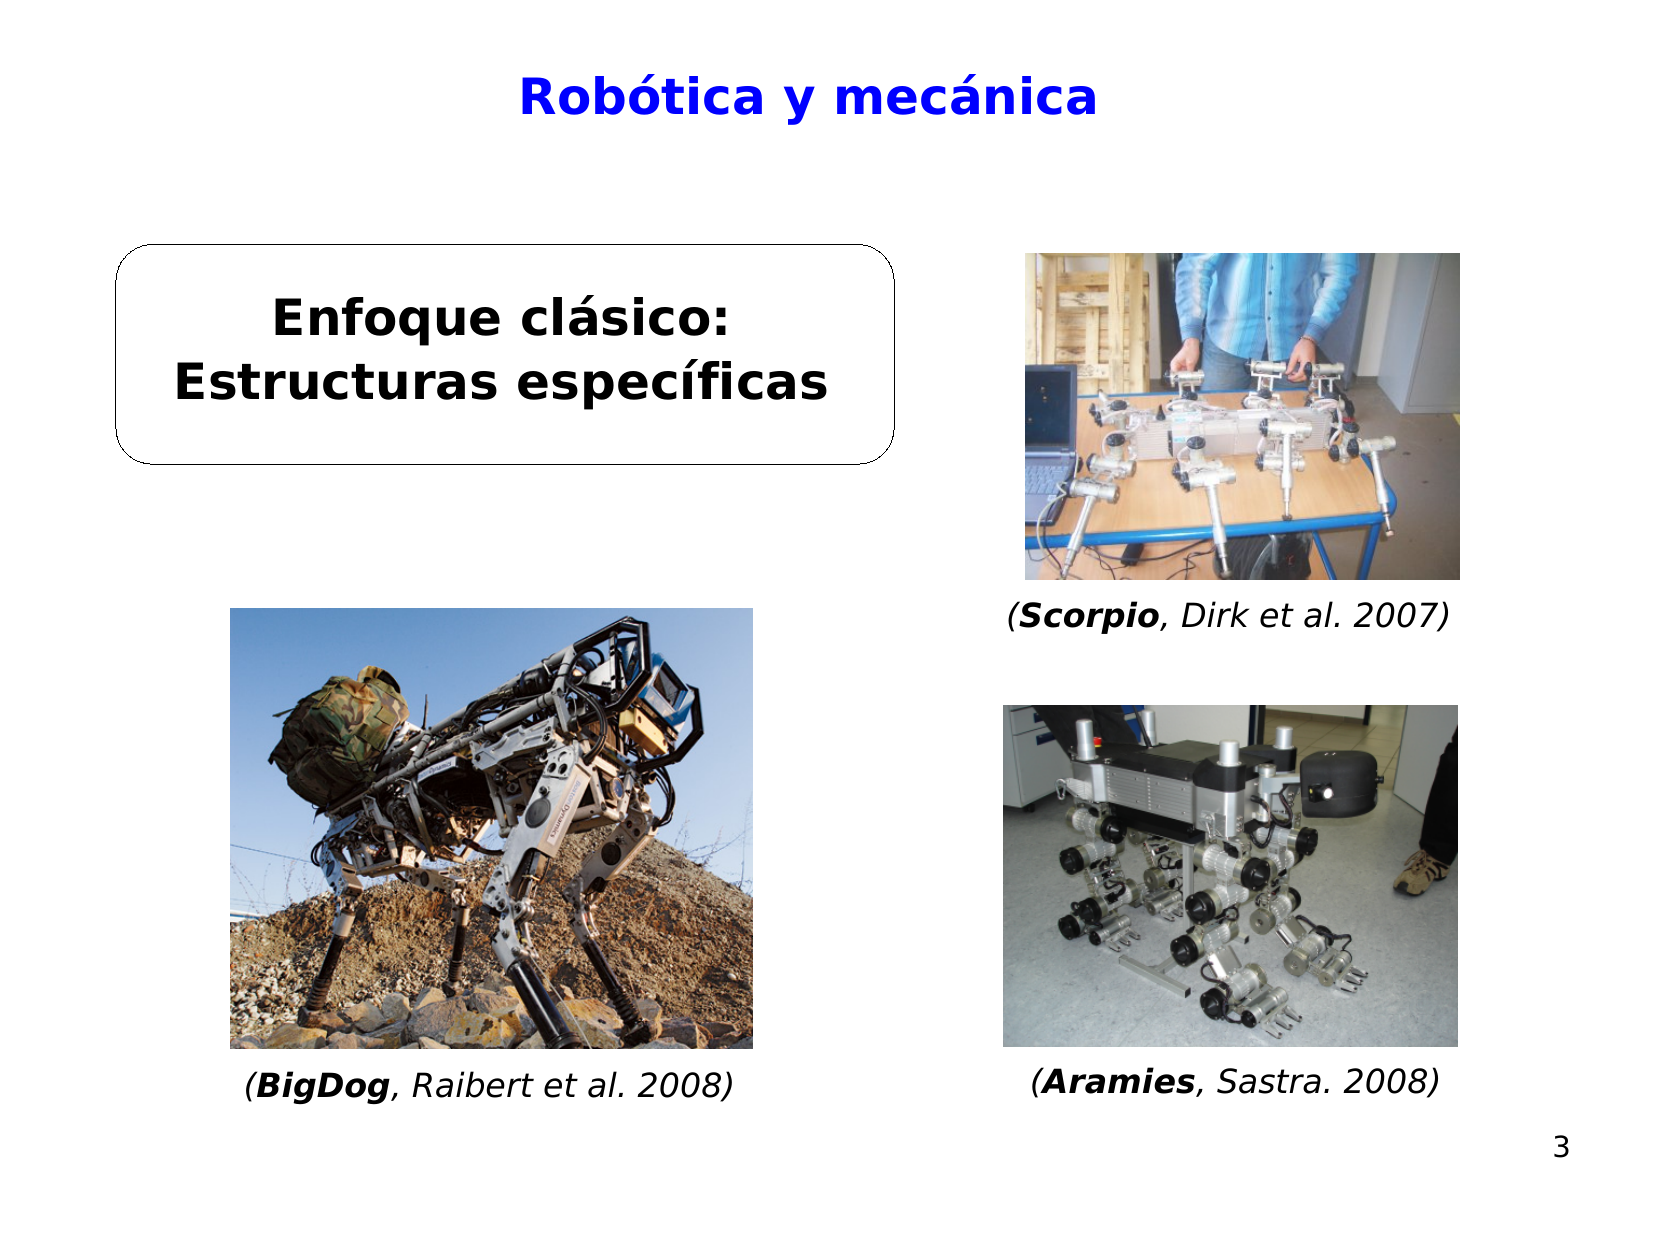

Robótica y mecánica
Enfoque clásico:
Estructuras específicas
(Scorpio, Dirk et al. 2007)
(Aramies, Sastra. 2008)
(BigDog, Raibert et al. 2008)
3